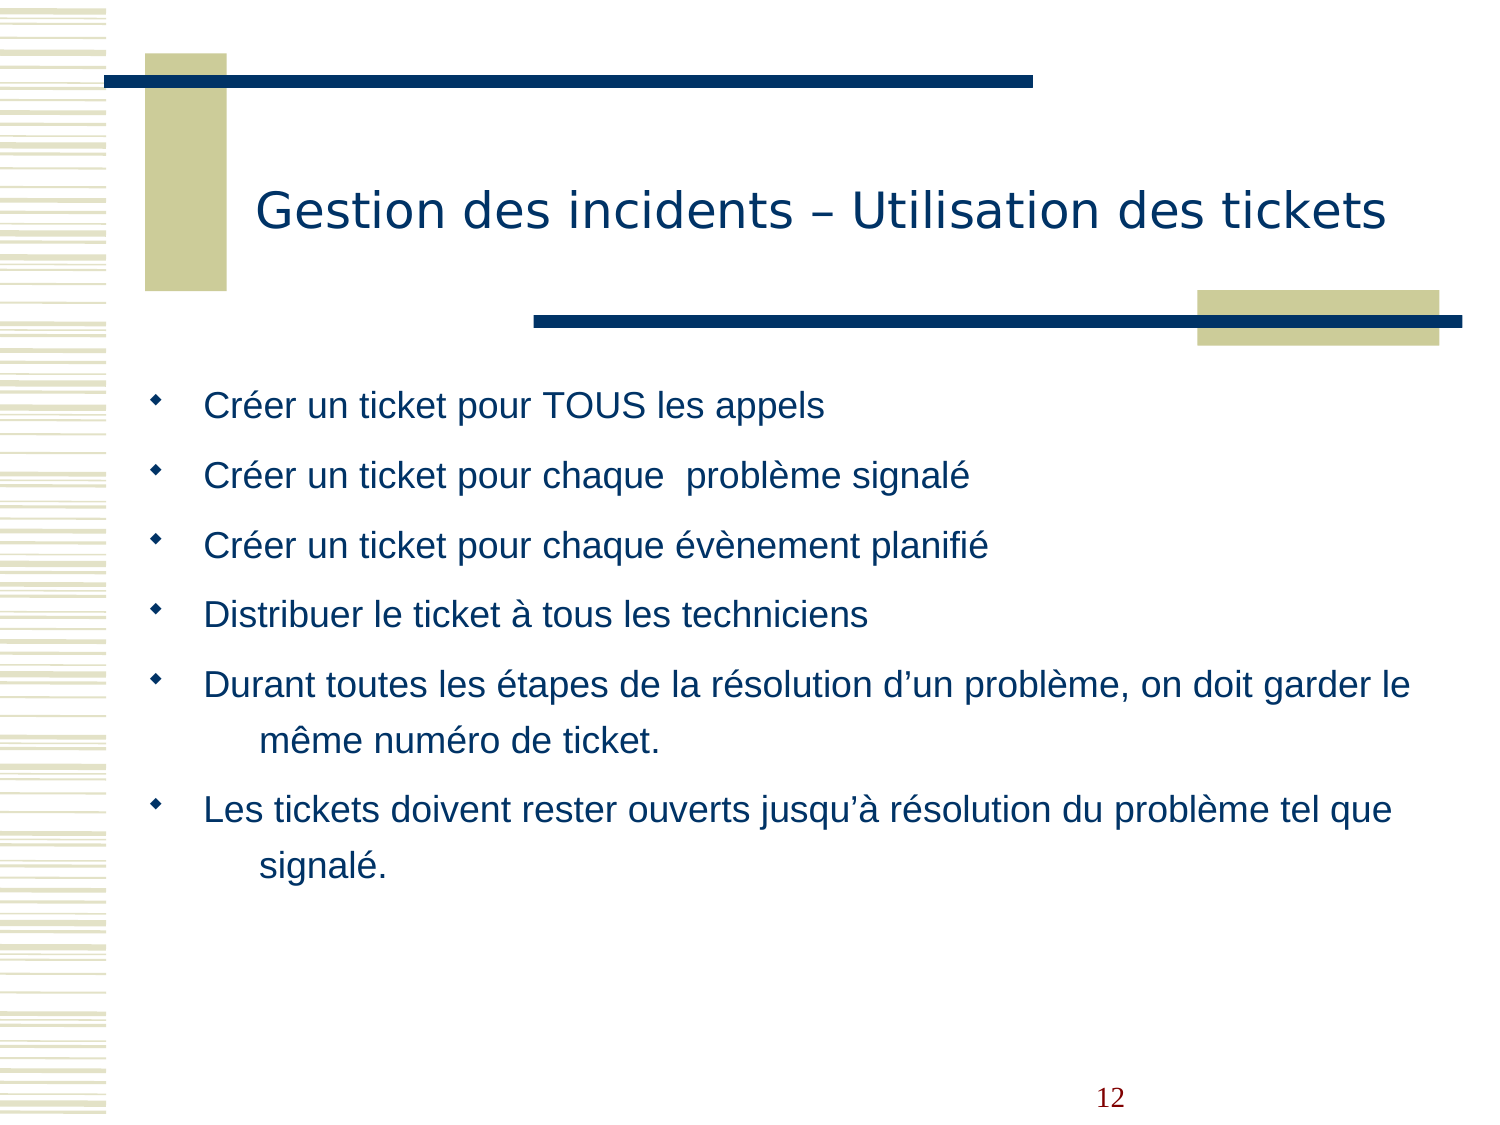

# Gestion des incidents – Utilisation des tickets
Créer un ticket pour TOUS les appels
Créer un ticket pour chaque problème signalé
Créer un ticket pour chaque évènement planifié
Distribuer le ticket à tous les techniciens
Durant toutes les étapes de la résolution d’un problème, on doit garder le même numéro de ticket.
Les tickets doivent rester ouverts jusqu’à résolution du problème tel que signalé.